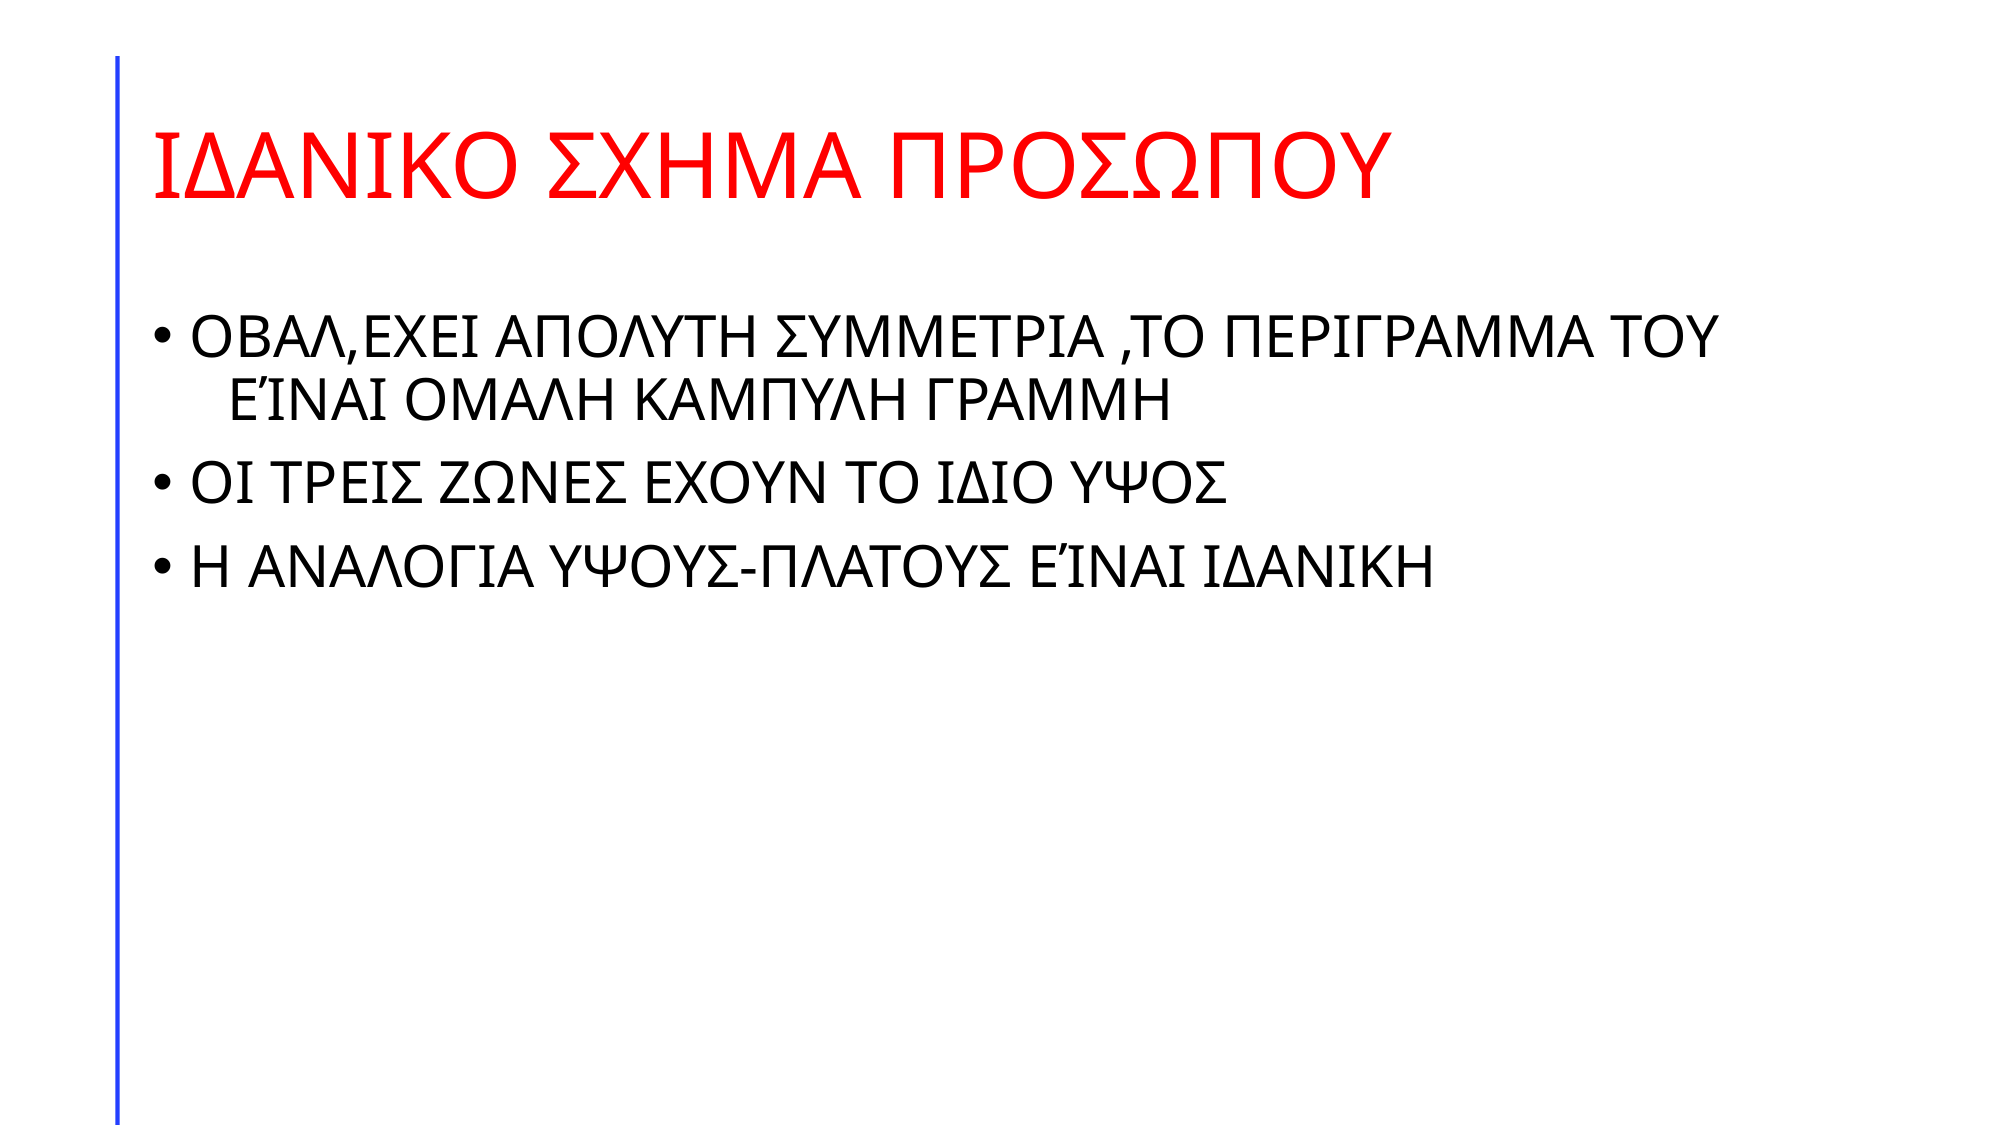

# ΙΔΑΝΙΚΟ ΣΧΗΜΑ ΠΡΟΣΩΠΟΥ
ΟΒΑΛ,ΕΧΕΙ ΑΠΟΛΥΤΗ ΣΥΜΜΕΤΡΙΑ ,ΤΟ ΠΕΡΙΓΡΑΜΜΑ ΤΟΥ ΕΊΝΑΙ ΟΜΑΛΗ ΚΑΜΠΥΛΗ ΓΡΑΜΜΗ
ΟΙ ΤΡΕΙΣ ΖΩΝΕΣ ΕΧΟΥΝ ΤΟ ΙΔΙΟ ΥΨΟΣ
Η ΑΝΑΛΟΓΙΑ ΥΨΟΥΣ-ΠΛΑΤΟΥΣ ΕΊΝΑΙ ΙΔΑΝΙΚΗ